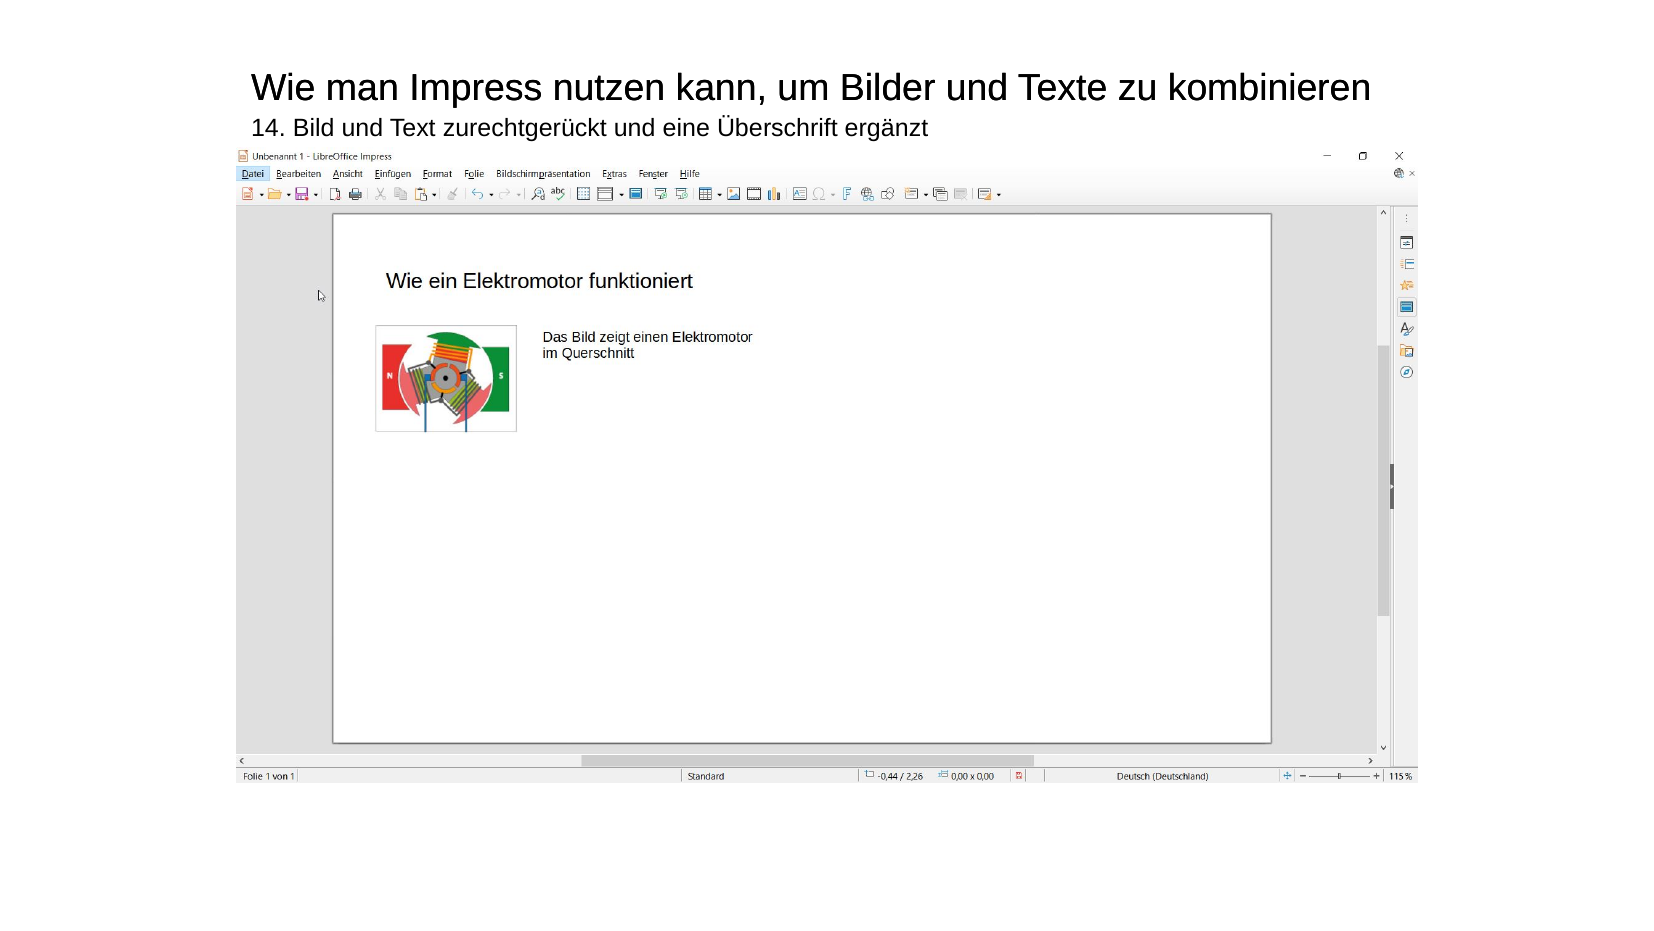

Wie man Impress nutzen kann, um Bilder und Texte zu kombinieren
Wie man Impress nutzen kann, um Bilder und Texte zu kombinieren
14. Bild und Text zurechtgerückt und eine Überschrift ergänzt